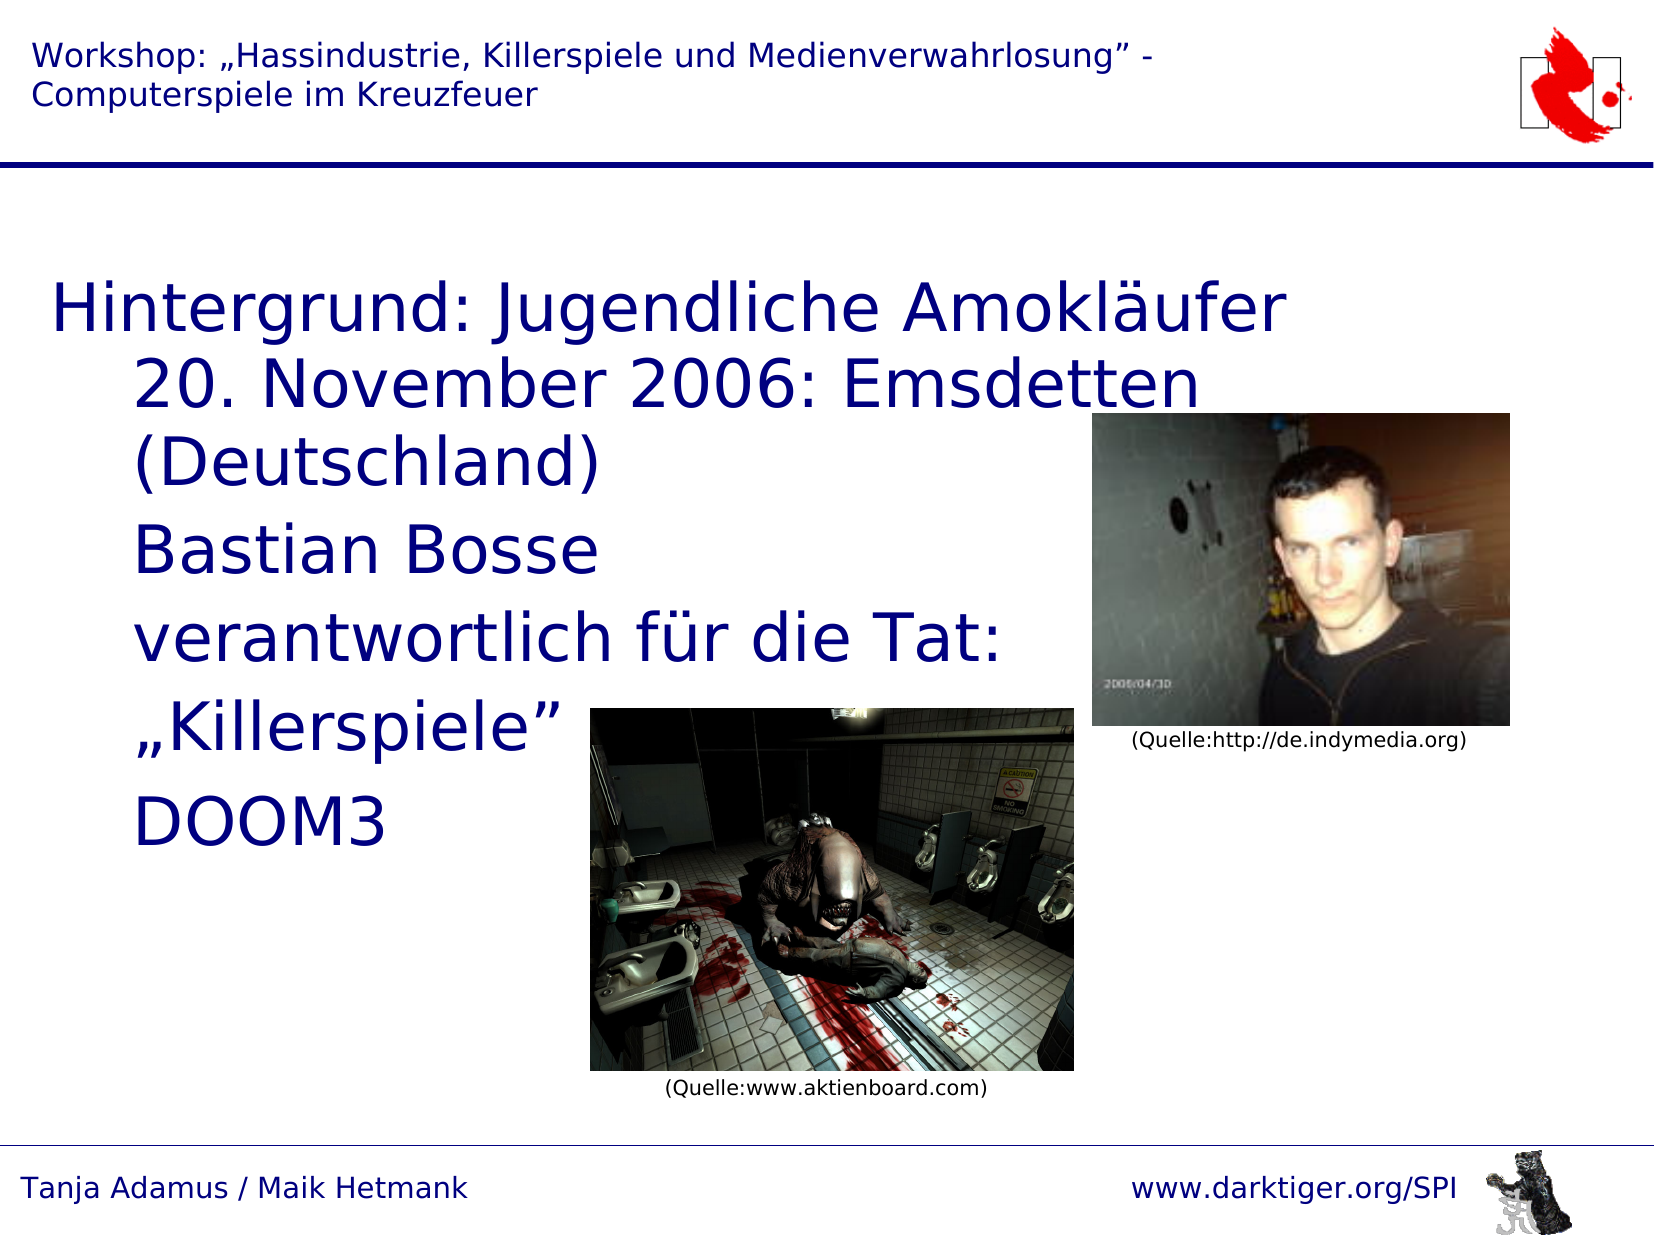

Workshop: „Hassindustrie, Killerspiele und Medienverwahrlosung” - Computerspiele im Kreuzfeuer
Hintergrund: Jugendliche Amokläufer
20. November 2006: Emsdetten (Deutschland)
Bastian Bosse
verantwortlich für die Tat:
„Killerspiele”
(Quelle:http://de.indymedia.org)
DOOM3
(Quelle:www.aktienboard.com)